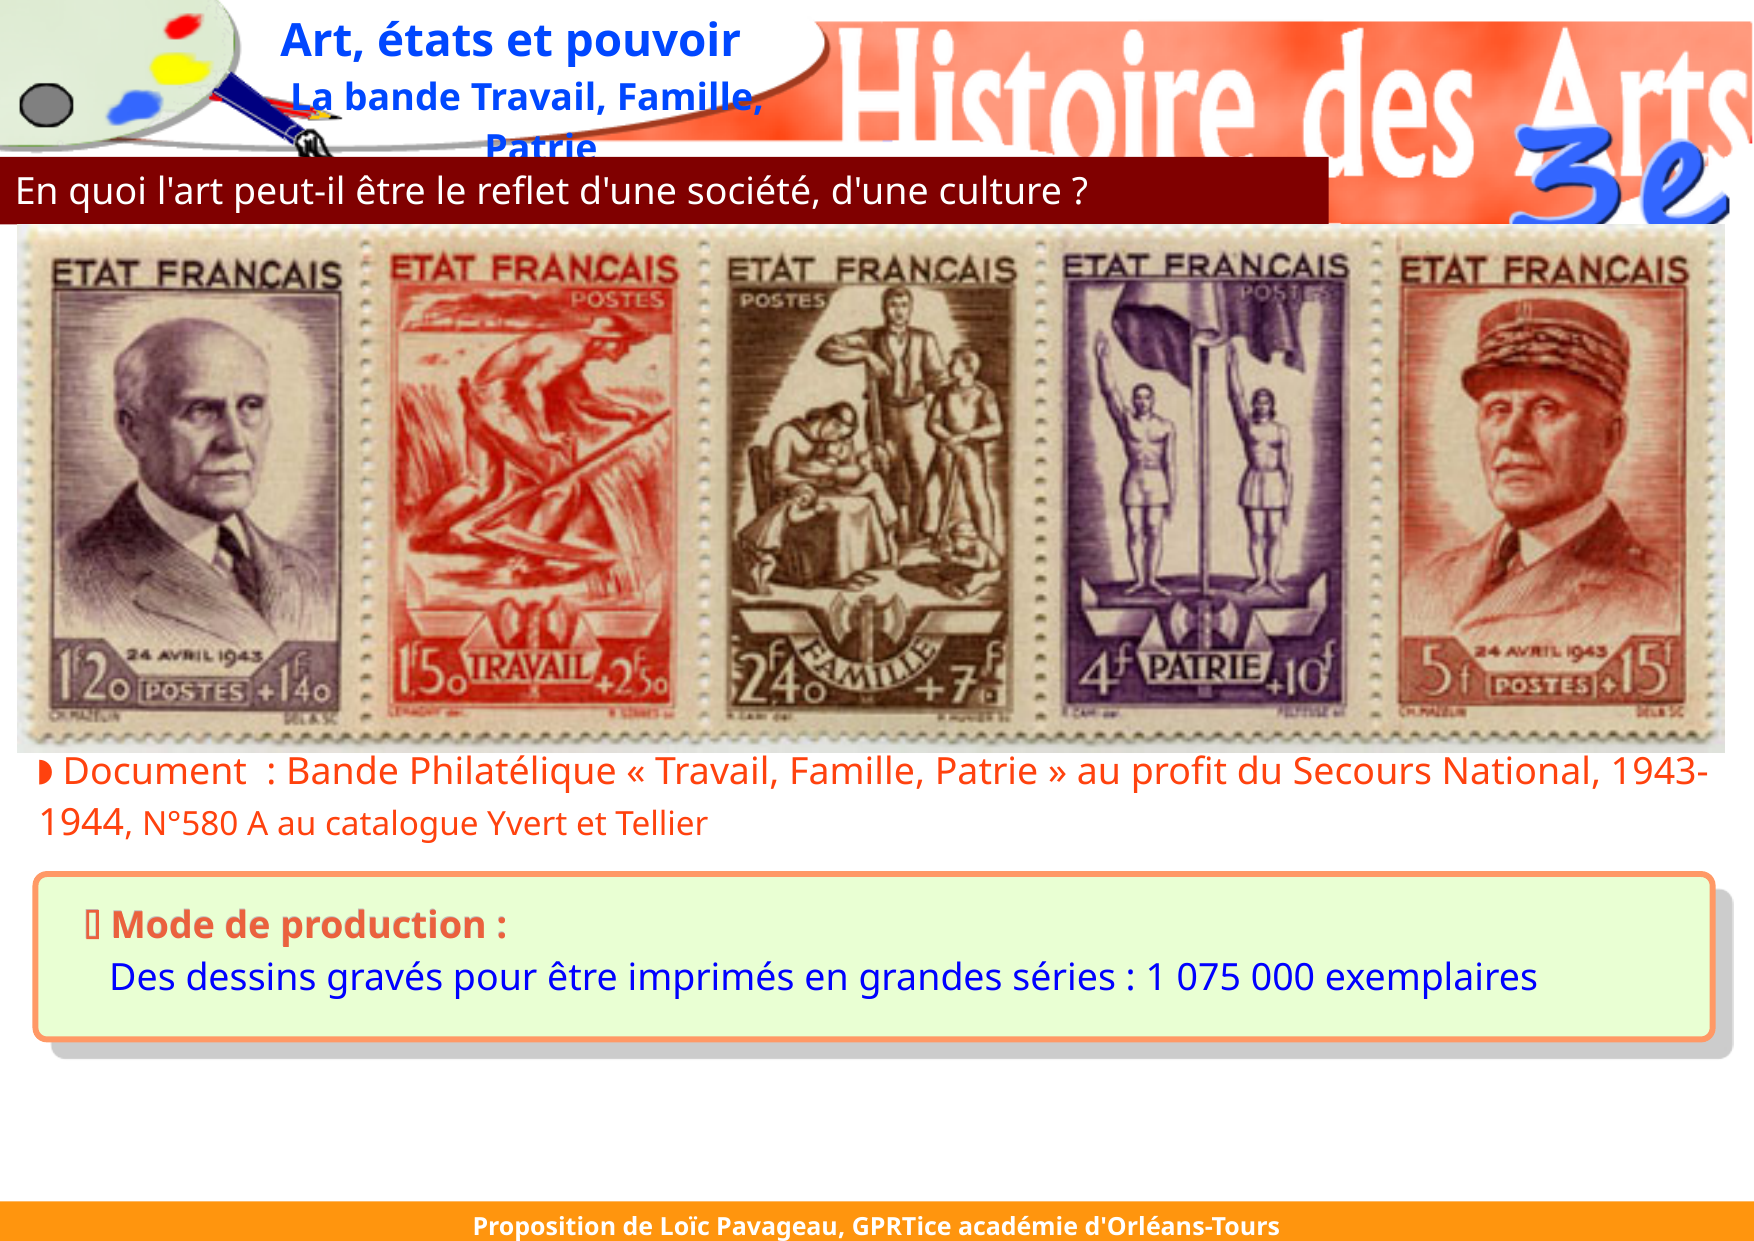

Art, états et pouvoir
 La bande Travail, Famille, Patrie
En quoi l'art peut-il être le reflet d'une société, d'une culture ?
 Document : Bande Philatélique « Travail, Famille, Patrie » au profit du Secours National, 1943-1944, N°580 A au catalogue Yvert et Tellier
 Mode de production :
Des dessins gravés pour être imprimés en grandes séries : 1 075 000 exemplaires
Proposition de Loïc Pavageau, GPRTice académie d'Orléans-Tours